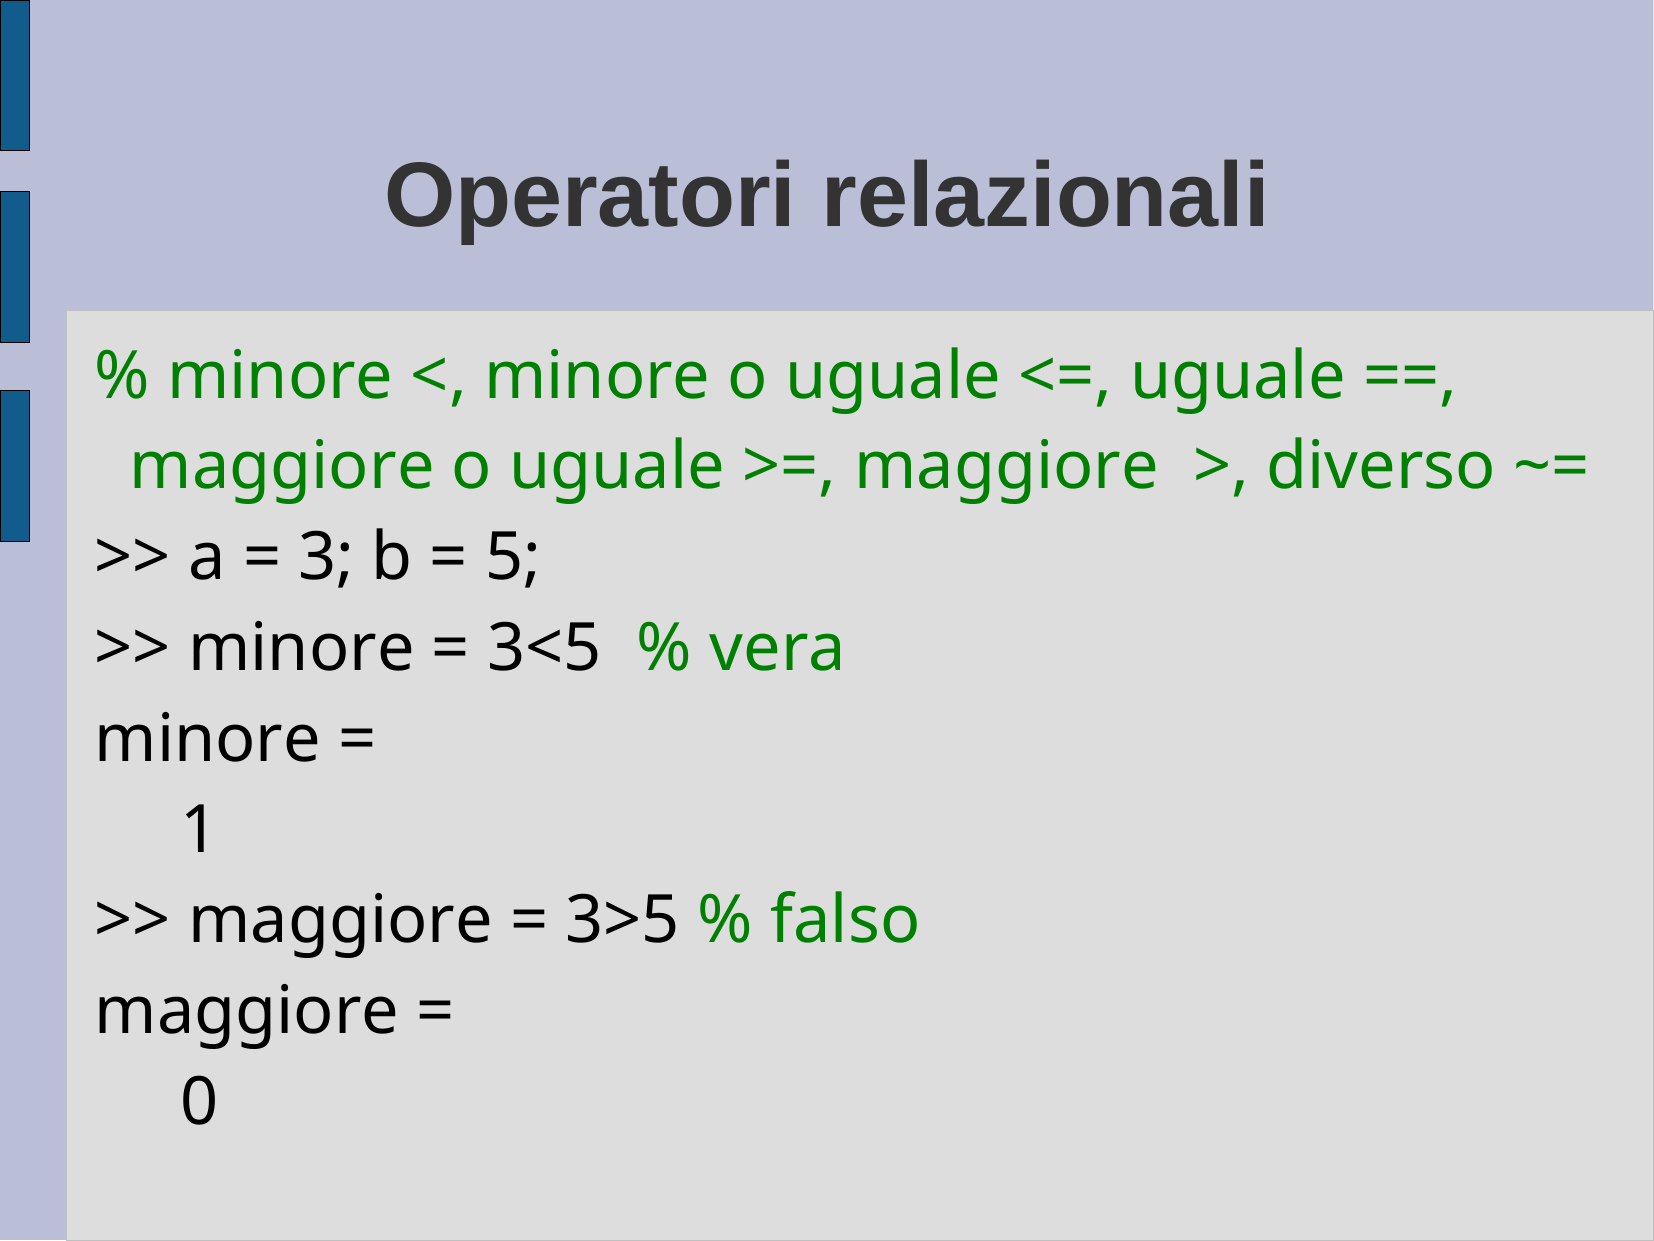

# Operatori relazionali
% minore <, minore o uguale <=, uguale ==, maggiore o uguale >=, maggiore >, diverso ~=
>> a = 3; b = 5;
>> minore = 3<5 % vera
minore =
 1
>> maggiore = 3>5 % falso
maggiore =
 0